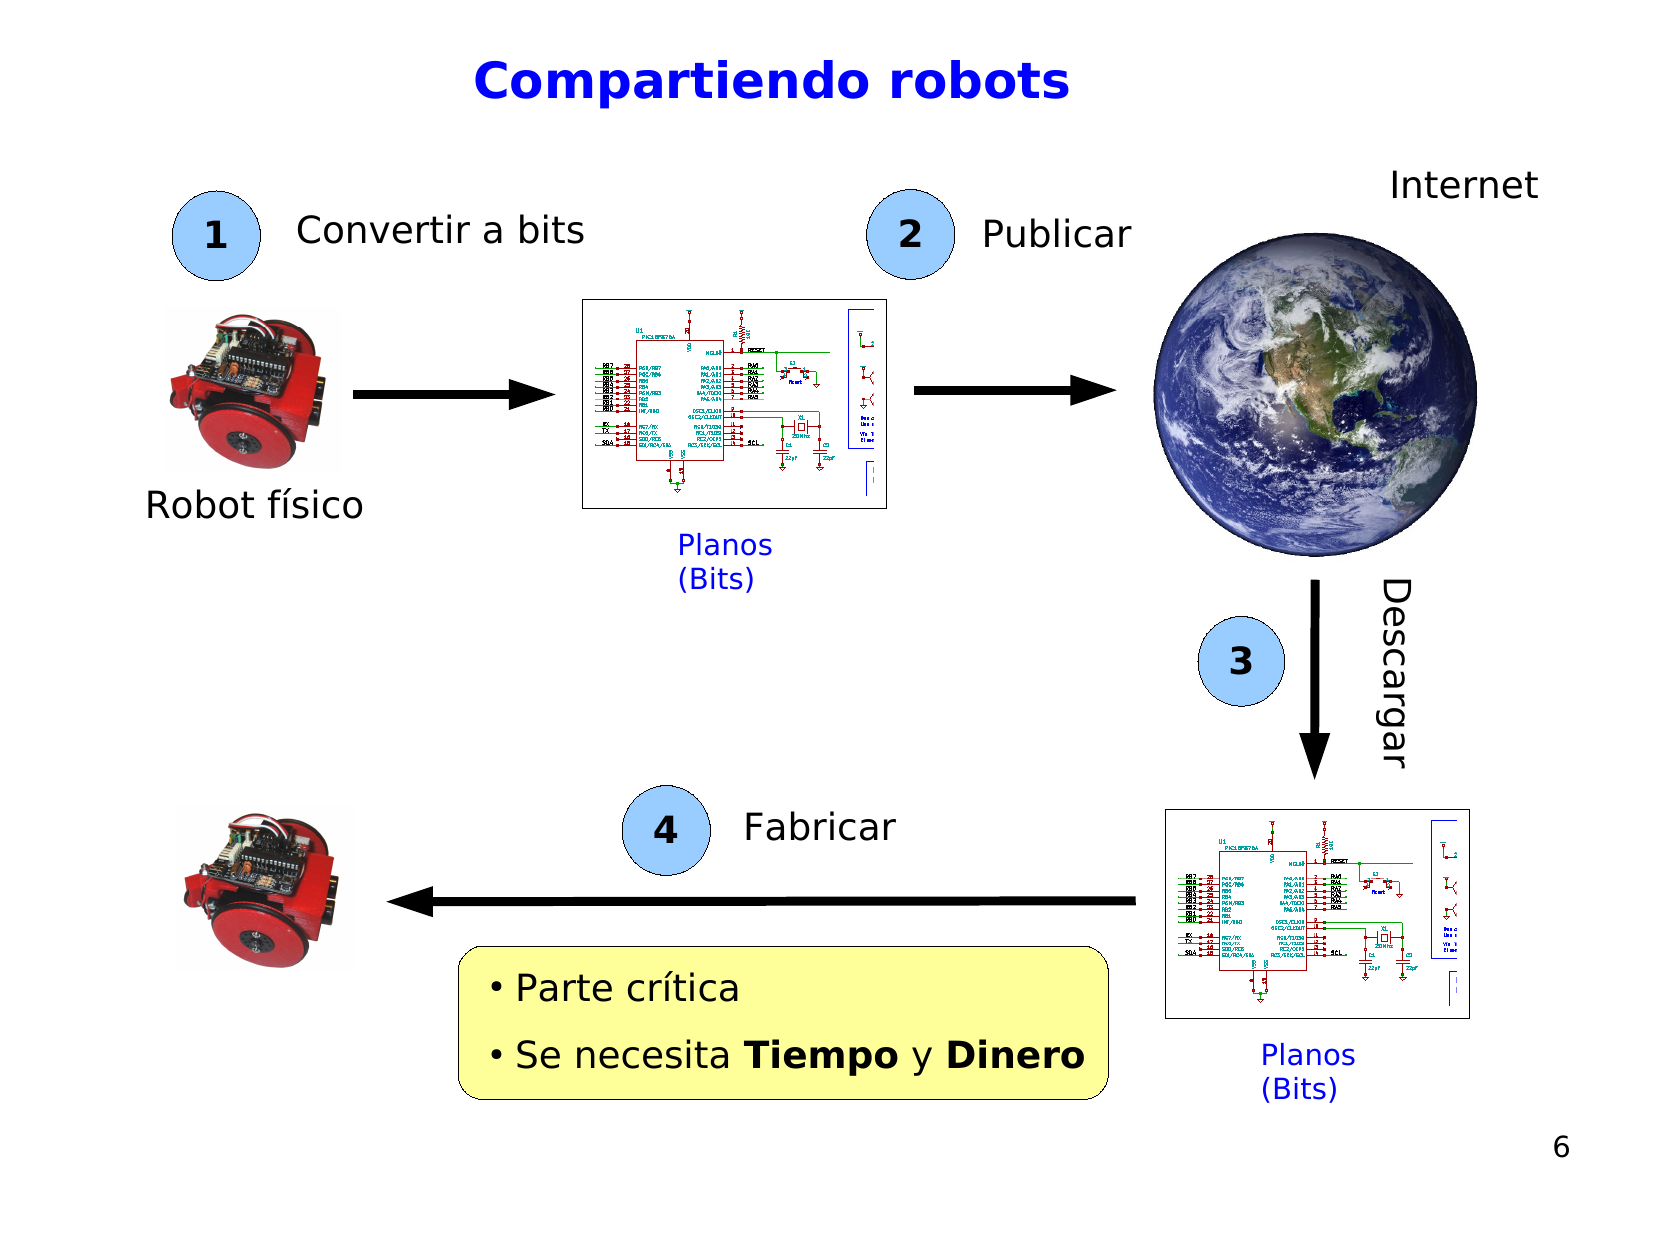

Compartiendo robots
Internet
2
1
Convertir a bits
Publicar
Robot físico
Planos
(Bits)
3
Descargar
4
Fabricar
 Parte crítica
 Se necesita Tiempo y Dinero
Planos
(Bits)
6